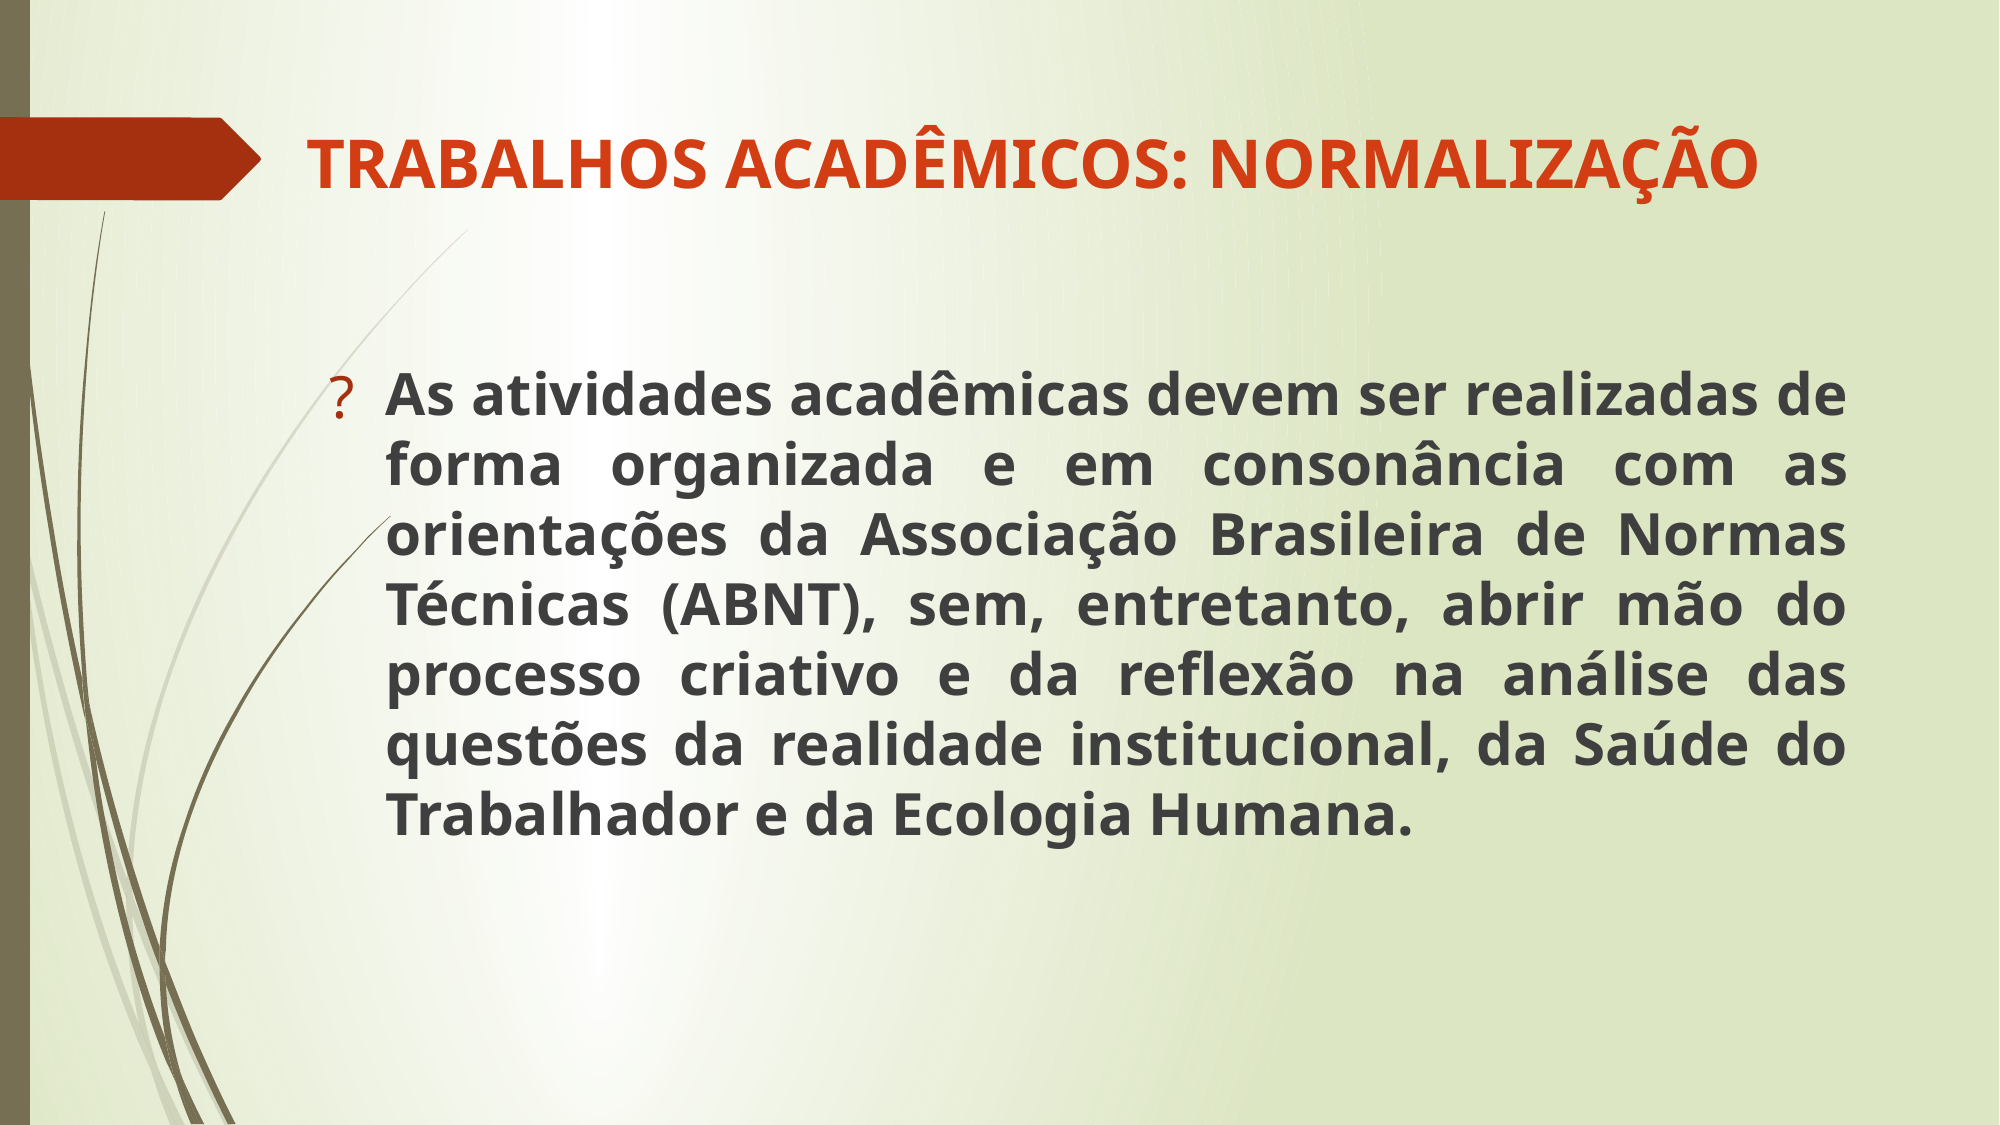

# TRABALHOS ACADÊMICOS: NORMALIZAÇÃO
As atividades acadêmicas devem ser realizadas de forma organizada e em consonância com as orientações da Associação Brasileira de Normas Técnicas (ABNT), sem, entretanto, abrir mão do processo criativo e da reflexão na análise das questões da realidade institucional, da Saúde do Trabalhador e da Ecologia Humana.